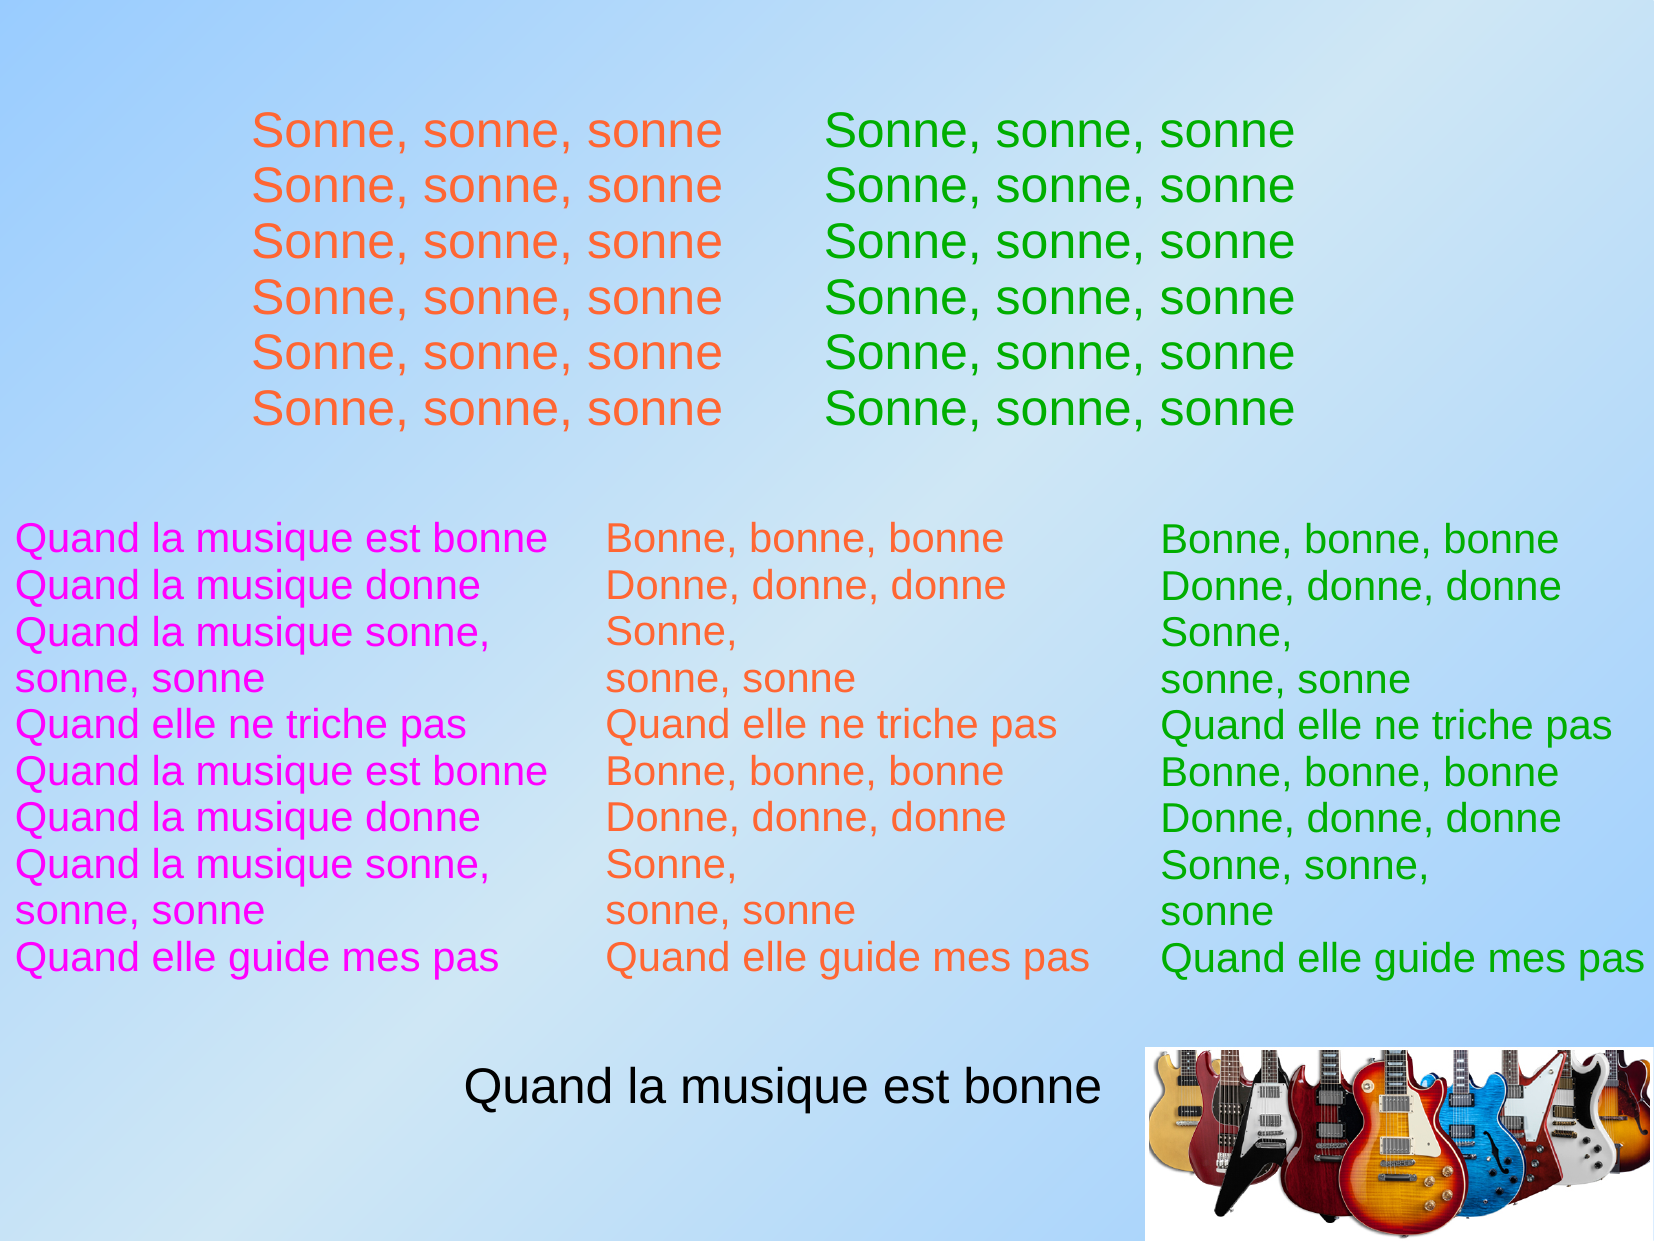

Sonne, sonne, sonne
Sonne, sonne, sonne
Sonne, sonne, sonne
Sonne, sonne, sonne
Sonne, sonne, sonne
Sonne, sonne, sonne
Sonne, sonne, sonne
Sonne, sonne, sonne
Sonne, sonne, sonne
Sonne, sonne, sonne
Sonne, sonne, sonne
Sonne, sonne, sonne
Bonne, bonne, bonne
Donne, donne, donne
Sonne,
sonne, sonne
Quand elle ne triche pas
Bonne, bonne, bonne
Donne, donne, donne
Sonne,
sonne, sonne
Quand elle guide mes pas
Quand la musique est bonne
Quand la musique donne
Quand la musique sonne,
sonne, sonne
Quand elle ne triche pas
Quand la musique est bonne
Quand la musique donne
Quand la musique sonne,
sonne, sonne
Quand elle guide mes pas
Bonne, bonne, bonne
Donne, donne, donne
Sonne,
sonne, sonne
Quand elle ne triche pas
Bonne, bonne, bonne
Donne, donne, donne
Sonne, sonne,
sonne
Quand elle guide mes pas
Quand la musique est bonne